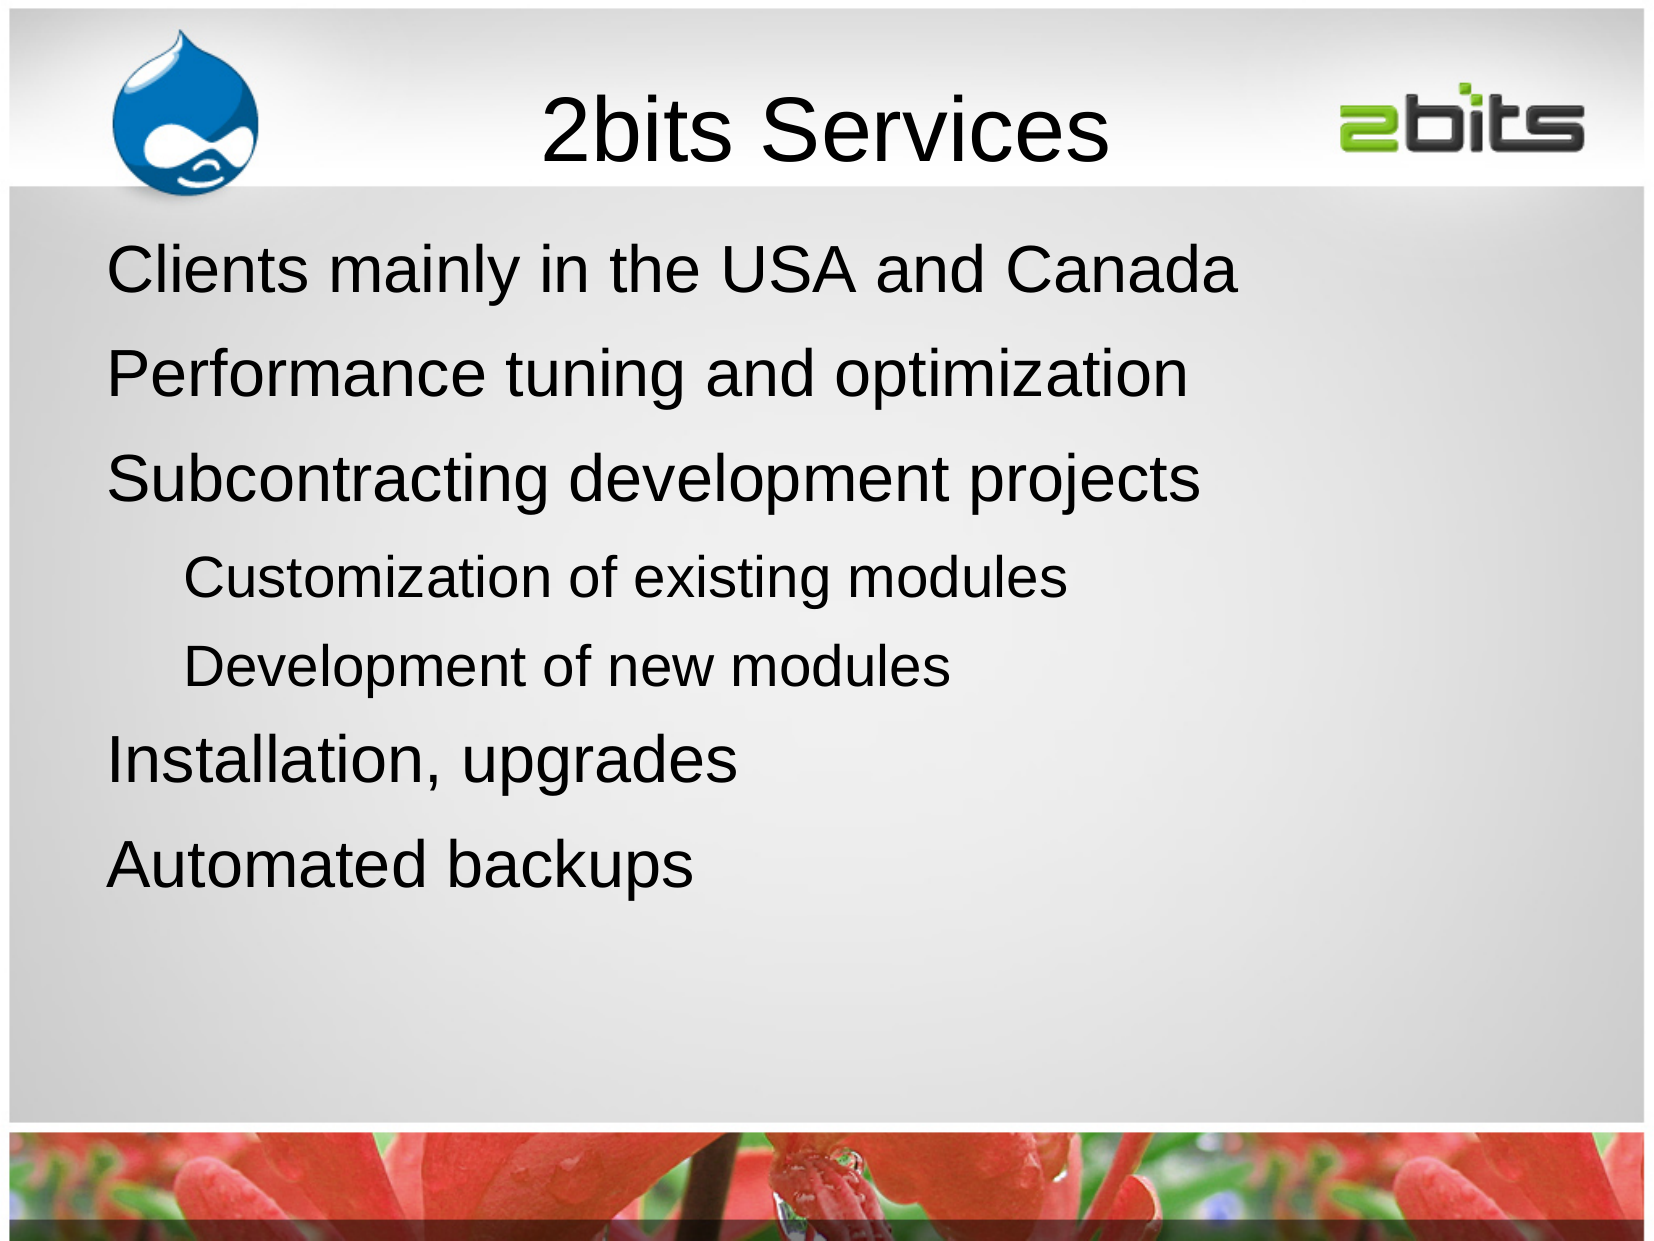

# 2bits Services
Clients mainly in the USA and Canada
Performance tuning and optimization
Subcontracting development projects
Customization of existing modules
Development of new modules
Installation, upgrades
Automated backups